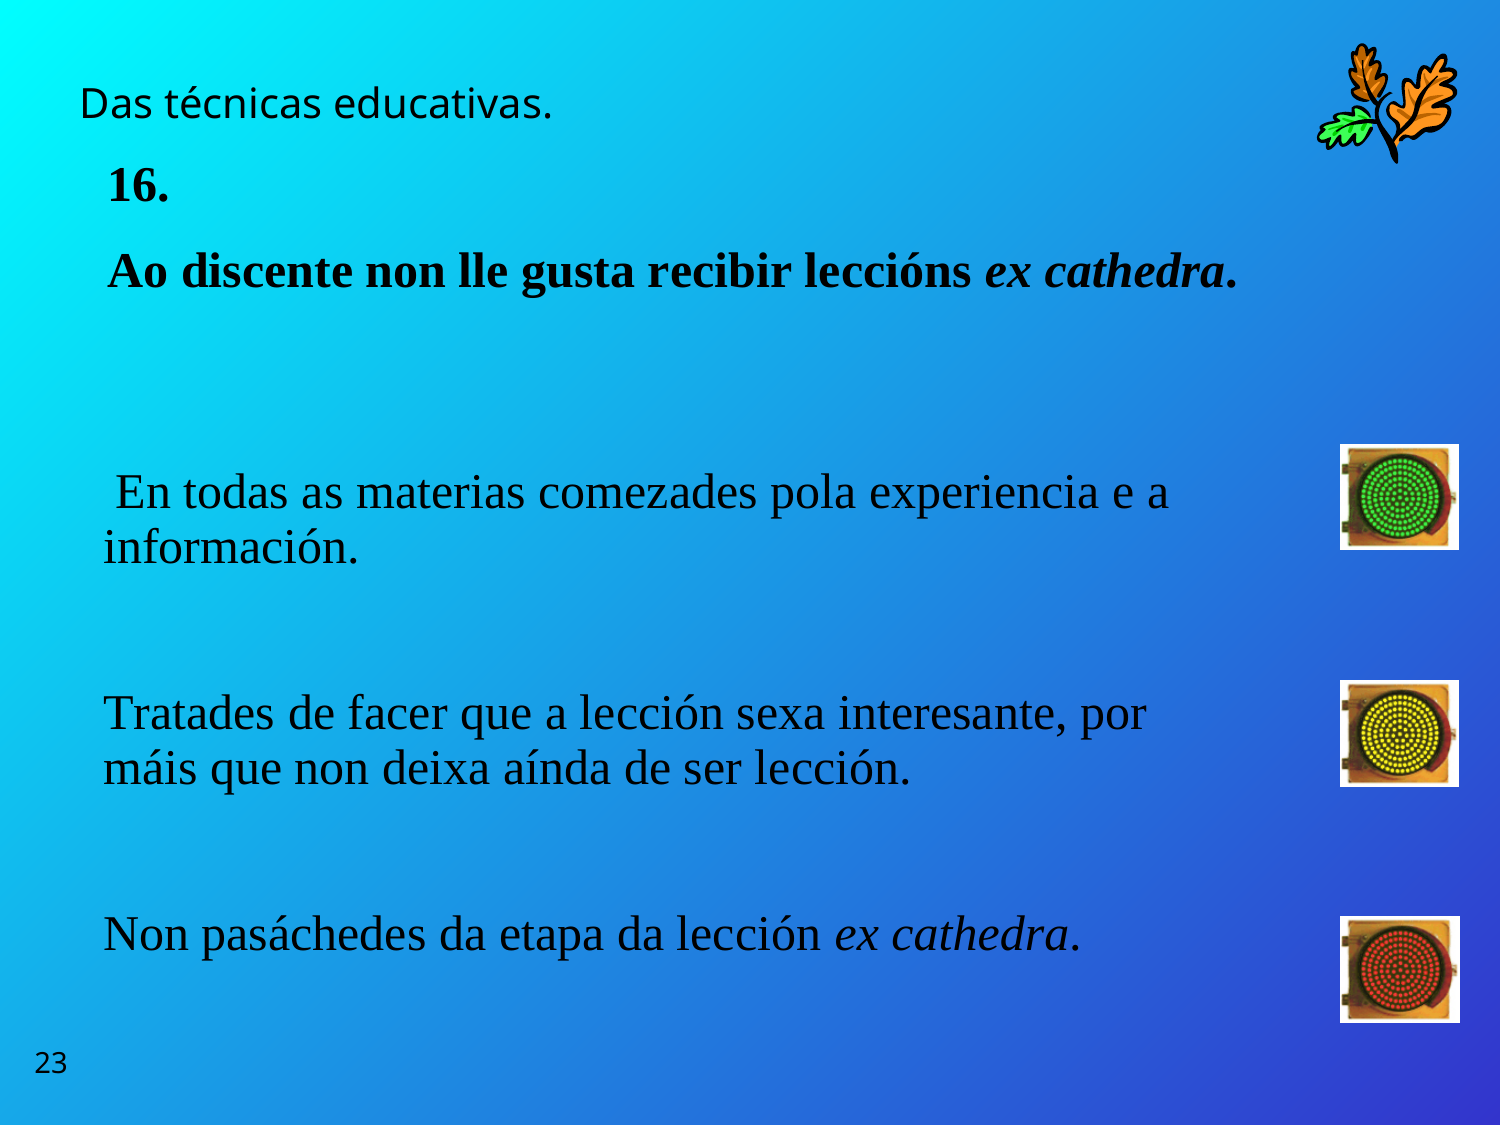

Das técnicas educativas.
	16.
	Ao discente non lle gusta recibir leccións ex cathedra.
 En todas as materias comezades pola experiencia e a información.
Tratades de facer que a lección sexa interesante, por máis que non deixa aínda de ser lección.
Non pasáchedes da etapa da lección ex cathedra.
23